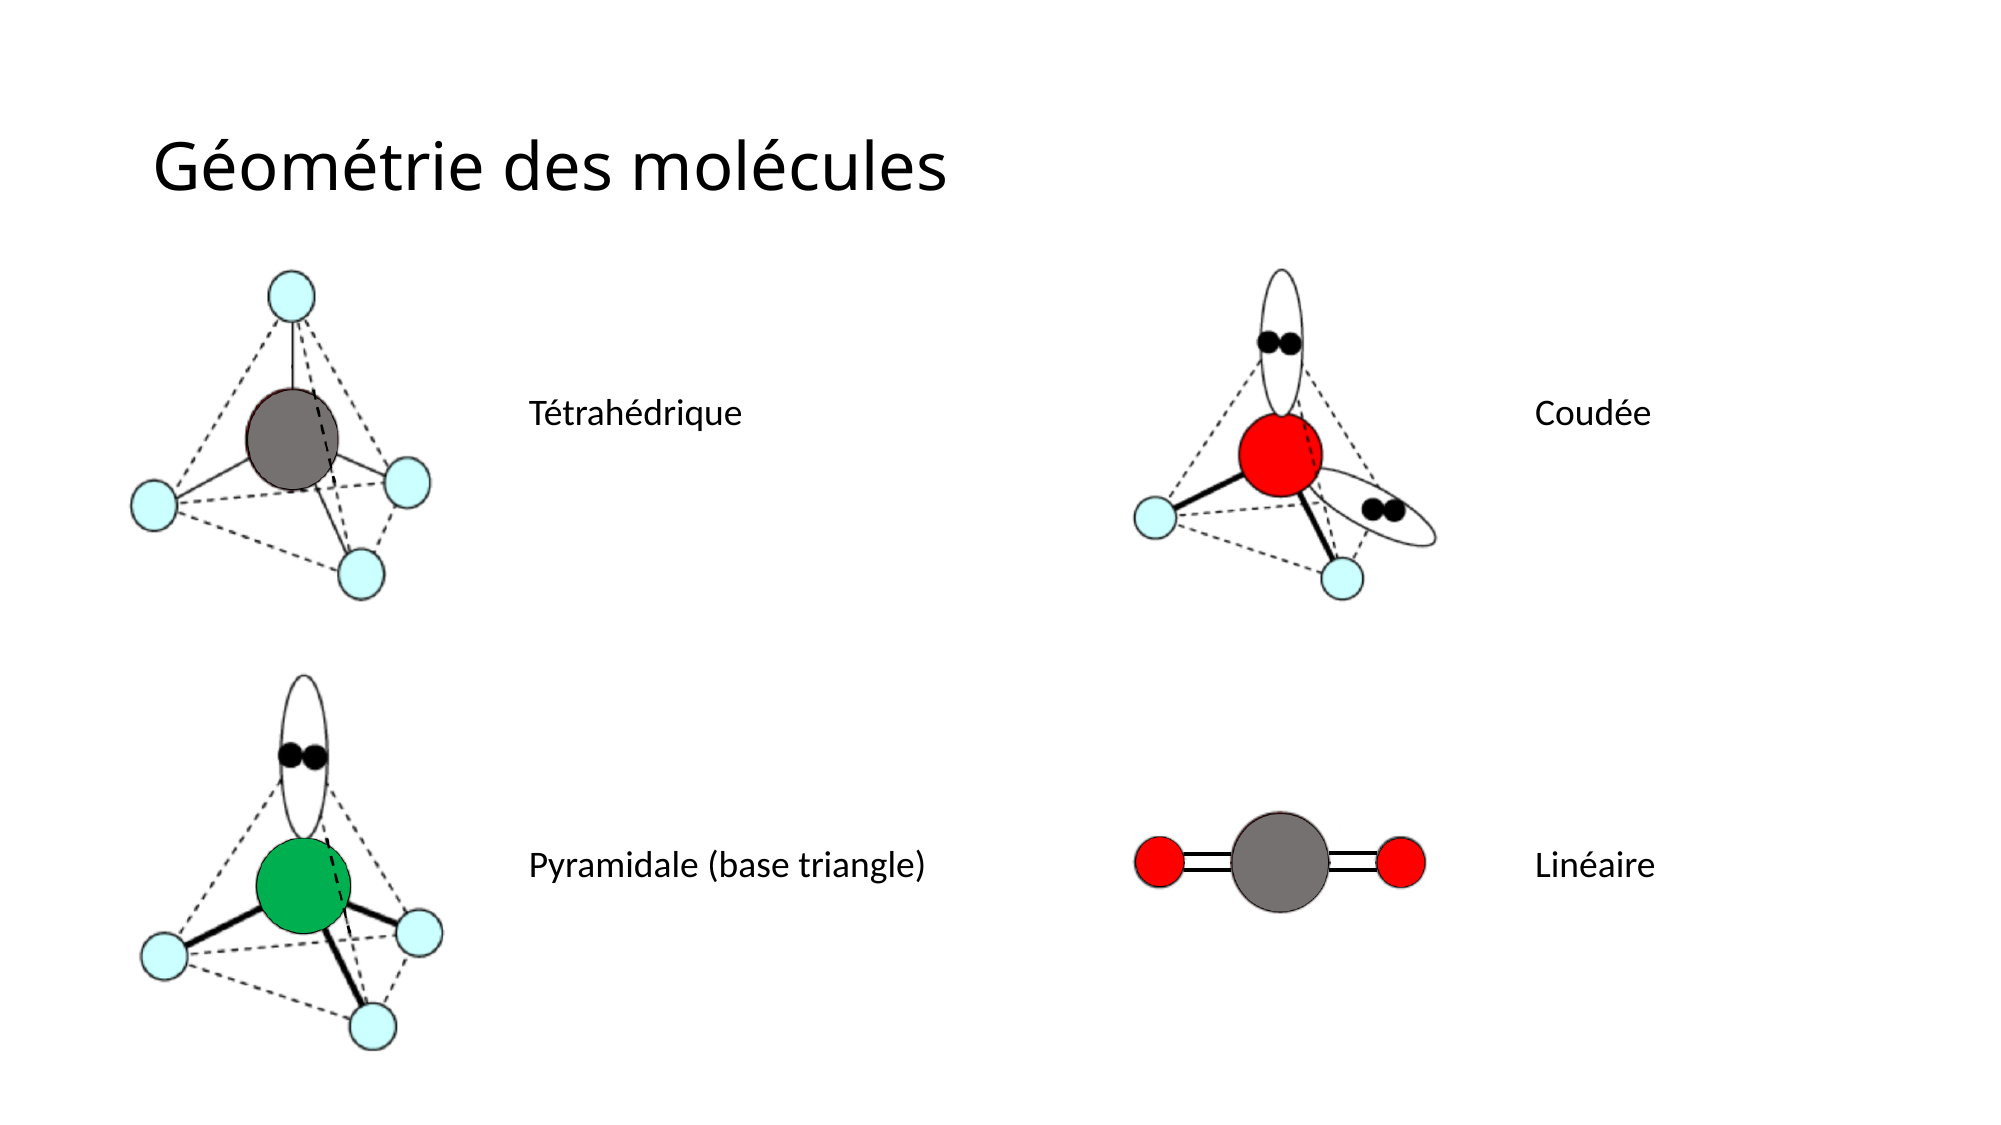

# Géométrie des molécules
Tétrahédrique
Coudée
Pyramidale (base triangle)
Linéaire